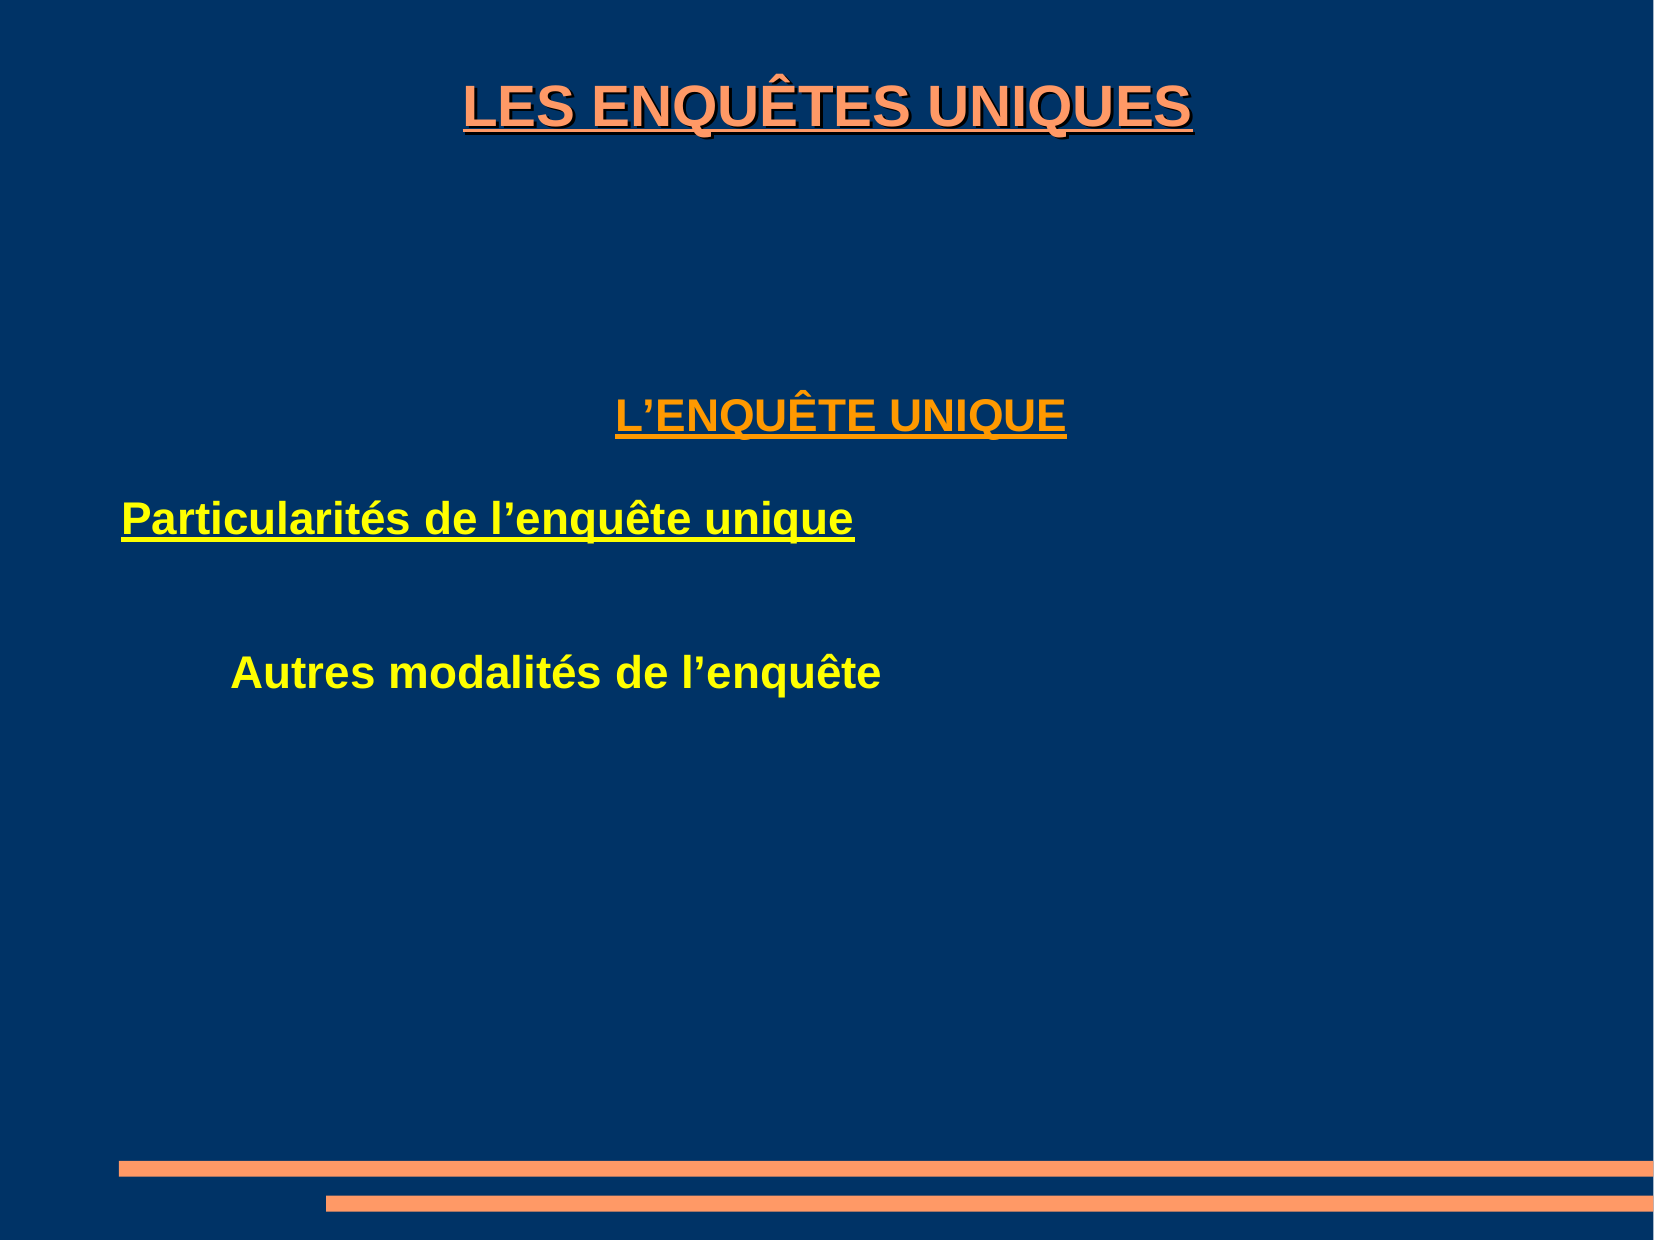

# LES ENQUÊTES UNIQUES
L’ENQUÊTE UNIQUE
Particularités de l’enquête unique
	Autres modalités de l’enquête